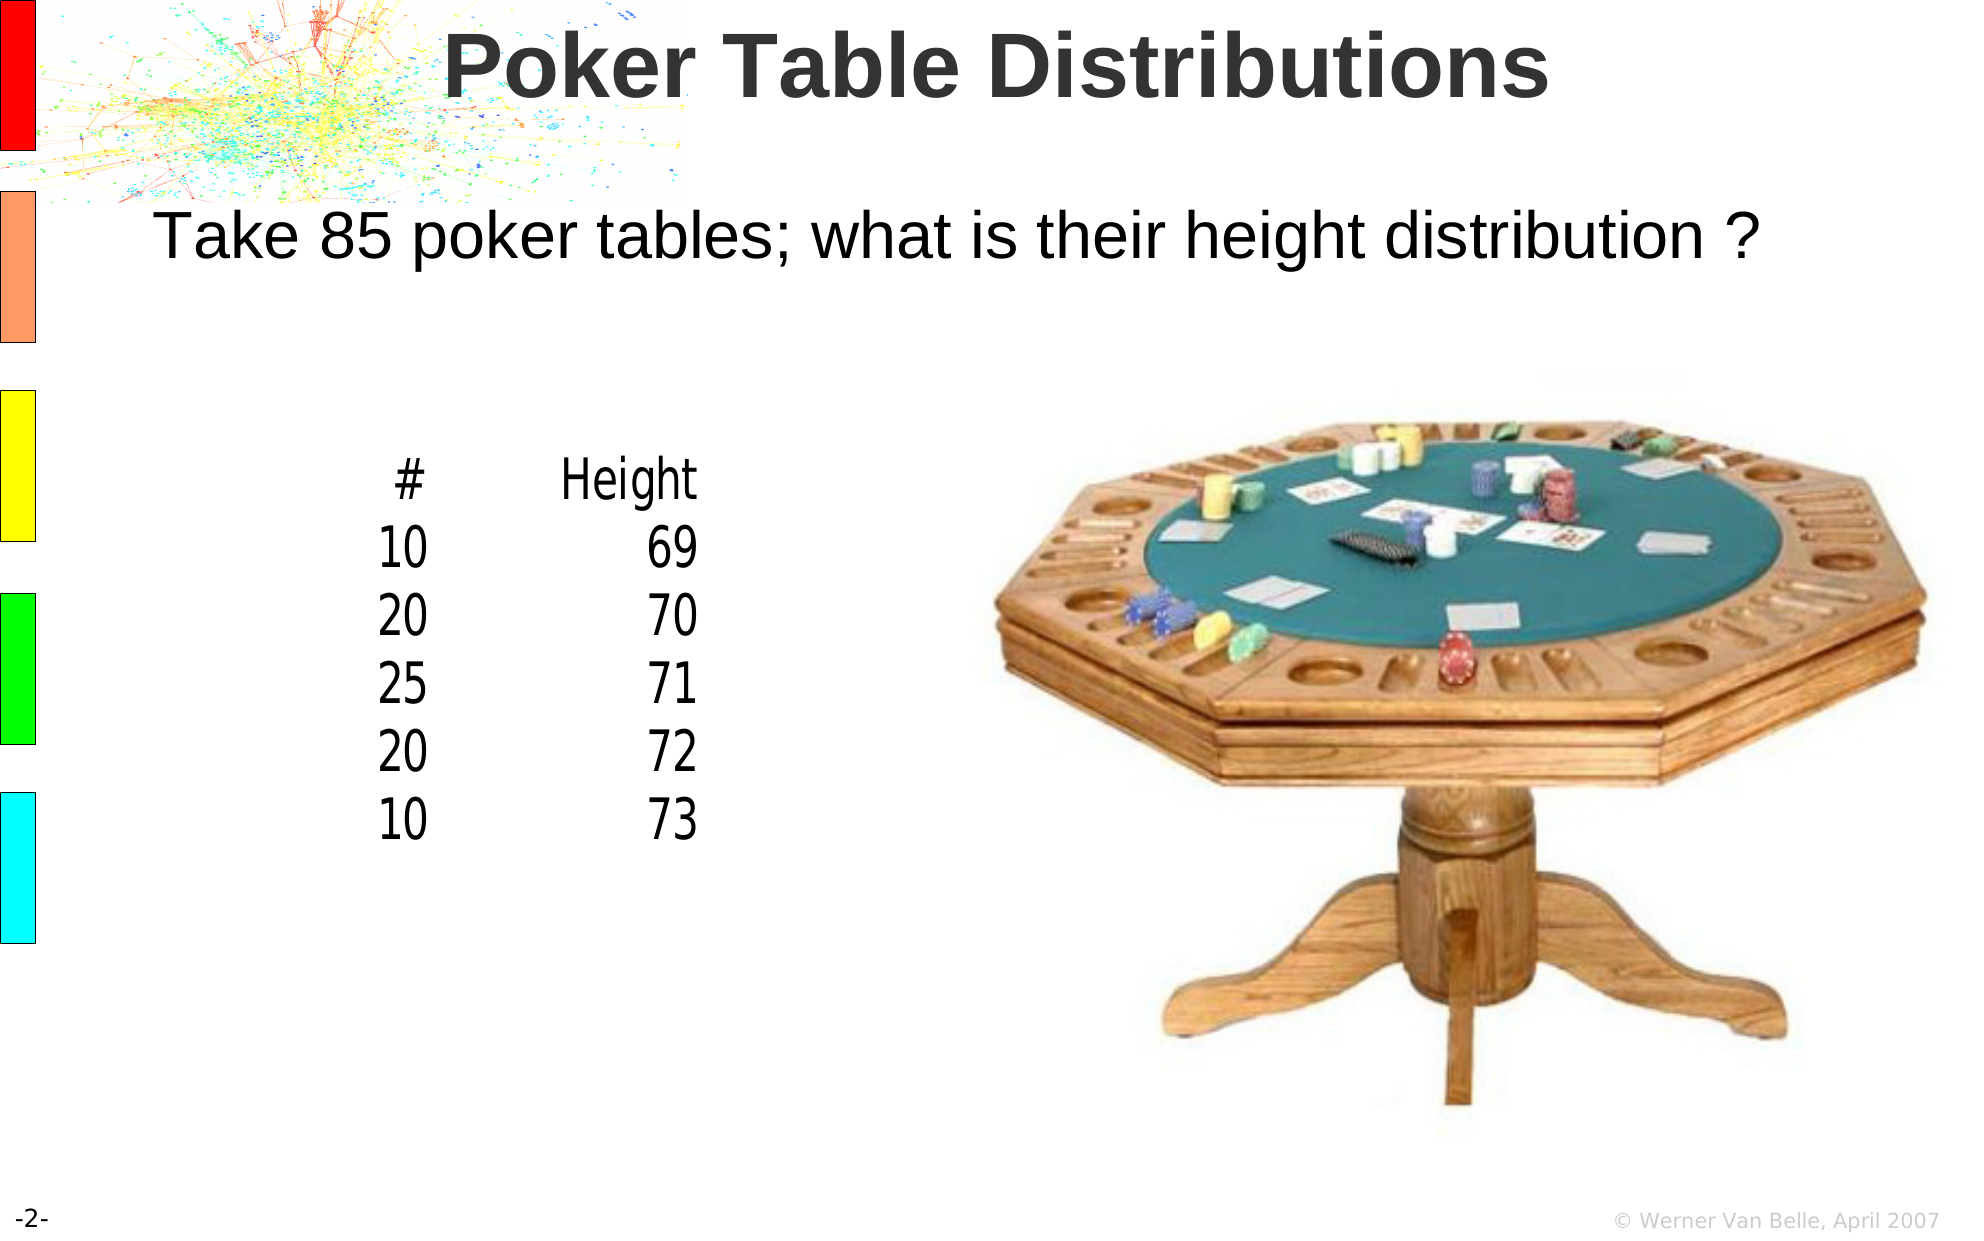

# Poker Table Distributions
Take 85 poker tables; what is their height distribution ?